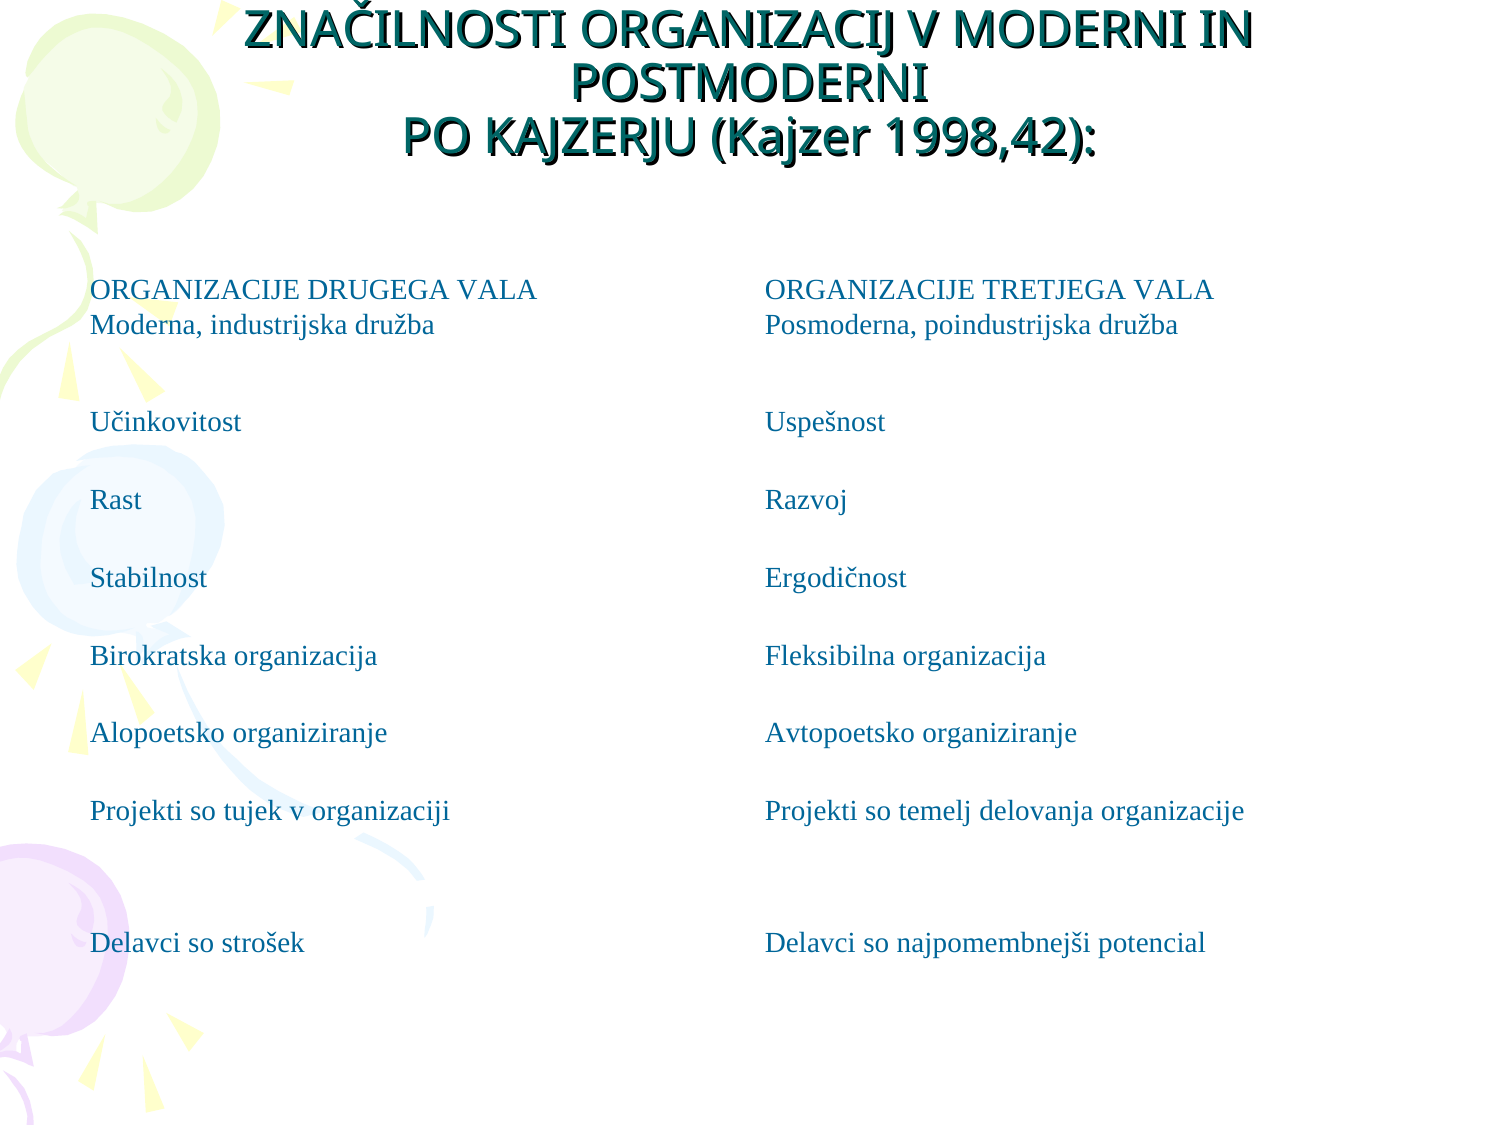

# ZNAČILNOSTI ORGANIZACIJ V MODERNI IN POSTMODERNI PO KAJZERJU (Kajzer 1998,42):
| ORGANIZACIJE DRUGEGA VALA Moderna, industrijska družba | ORGANIZACIJE TRETJEGA VALA Posmoderna, poindustrijska družba |
| --- | --- |
| Učinkovitost | Uspešnost |
| Rast | Razvoj |
| Stabilnost | Ergodičnost |
| Birokratska organizacija | Fleksibilna organizacija |
| Alopoetsko organiziranje | Avtopoetsko organiziranje |
| Projekti so tujek v organizaciji | Projekti so temelj delovanja organizacije |
| Delavci so strošek | Delavci so najpomembnejši potencial |